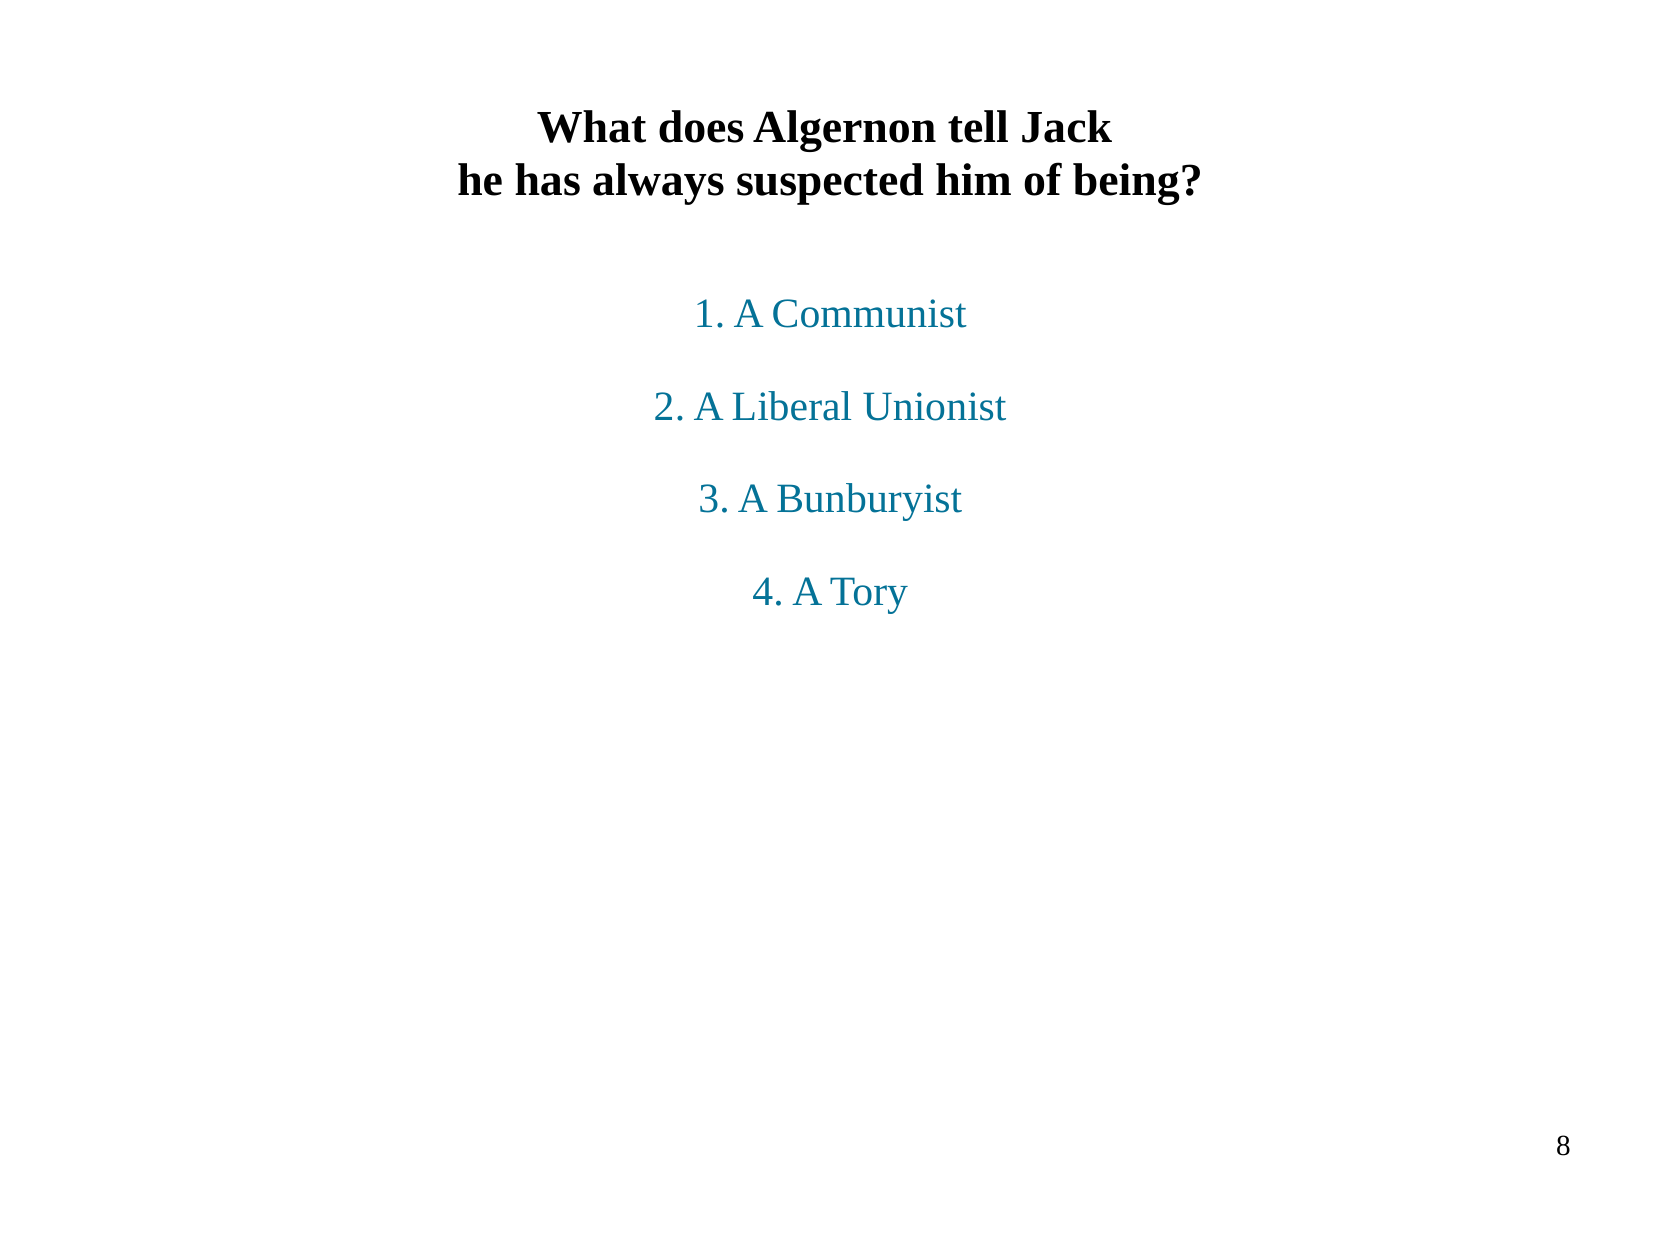

# What does Algernon tell Jack he has always suspected him of being?
1. A Communist
2. A Liberal Unionist
3. A Bunburyist
4. A Tory
8